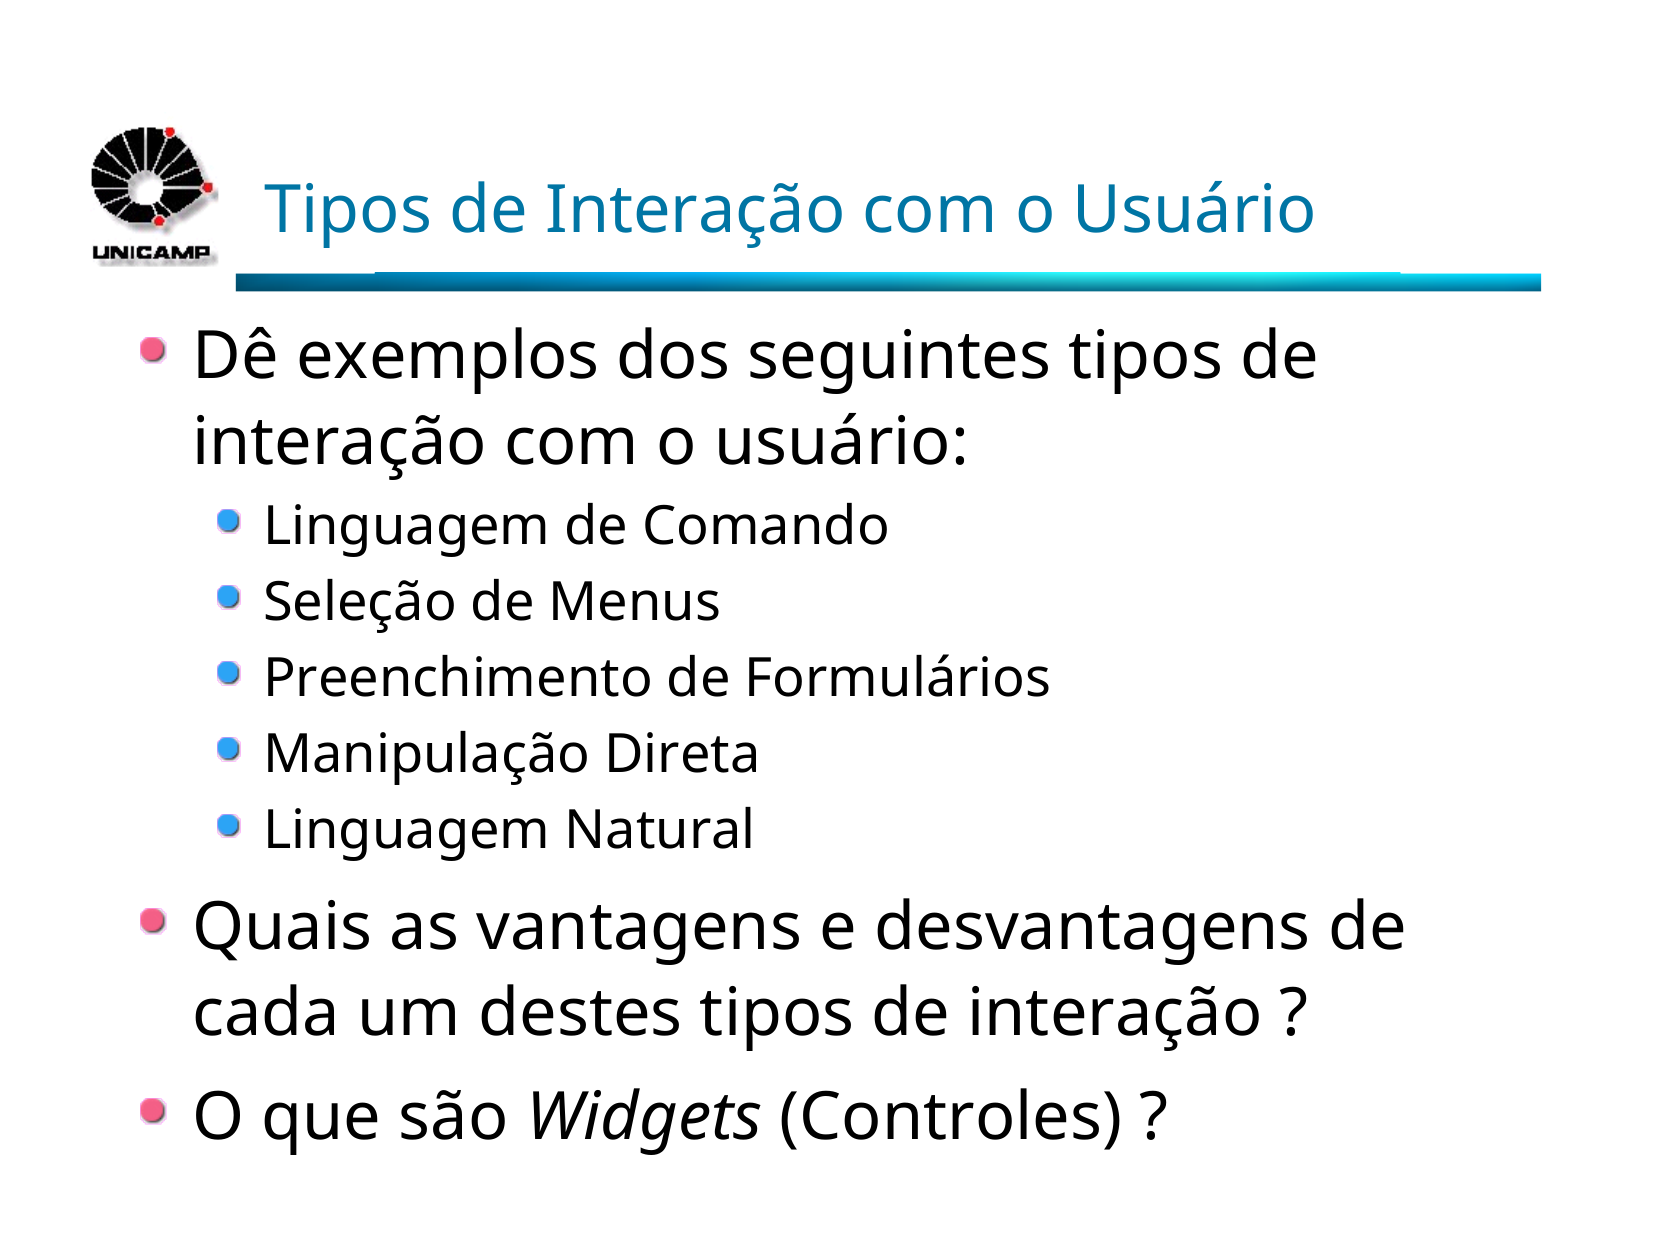

# Tipos de Interação com o Usuário
Dê exemplos dos seguintes tipos de interação com o usuário:
Linguagem de Comando
Seleção de Menus
Preenchimento de Formulários
Manipulação Direta
Linguagem Natural
Quais as vantagens e desvantagens de cada um destes tipos de interação ?
O que são Widgets (Controles) ?